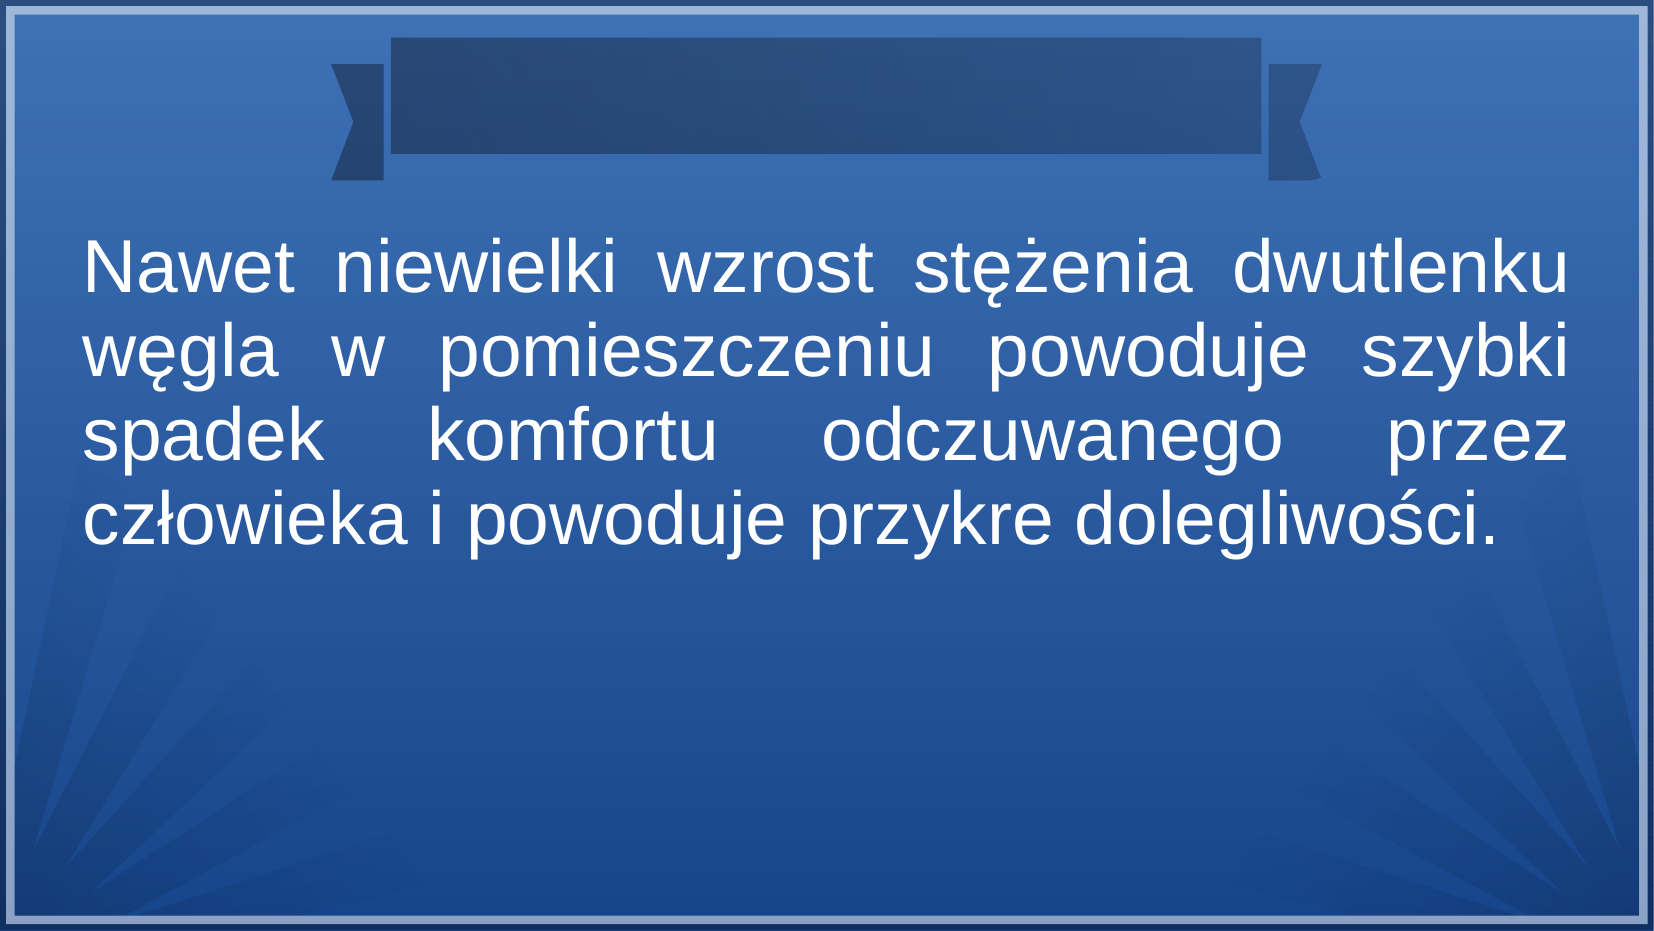

#
Nawet niewielki wzrost stężenia dwutlenku węgla w pomieszczeniu powoduje szybki spadek komfortu odczuwanego przez człowieka i powoduje przykre dolegliwości.